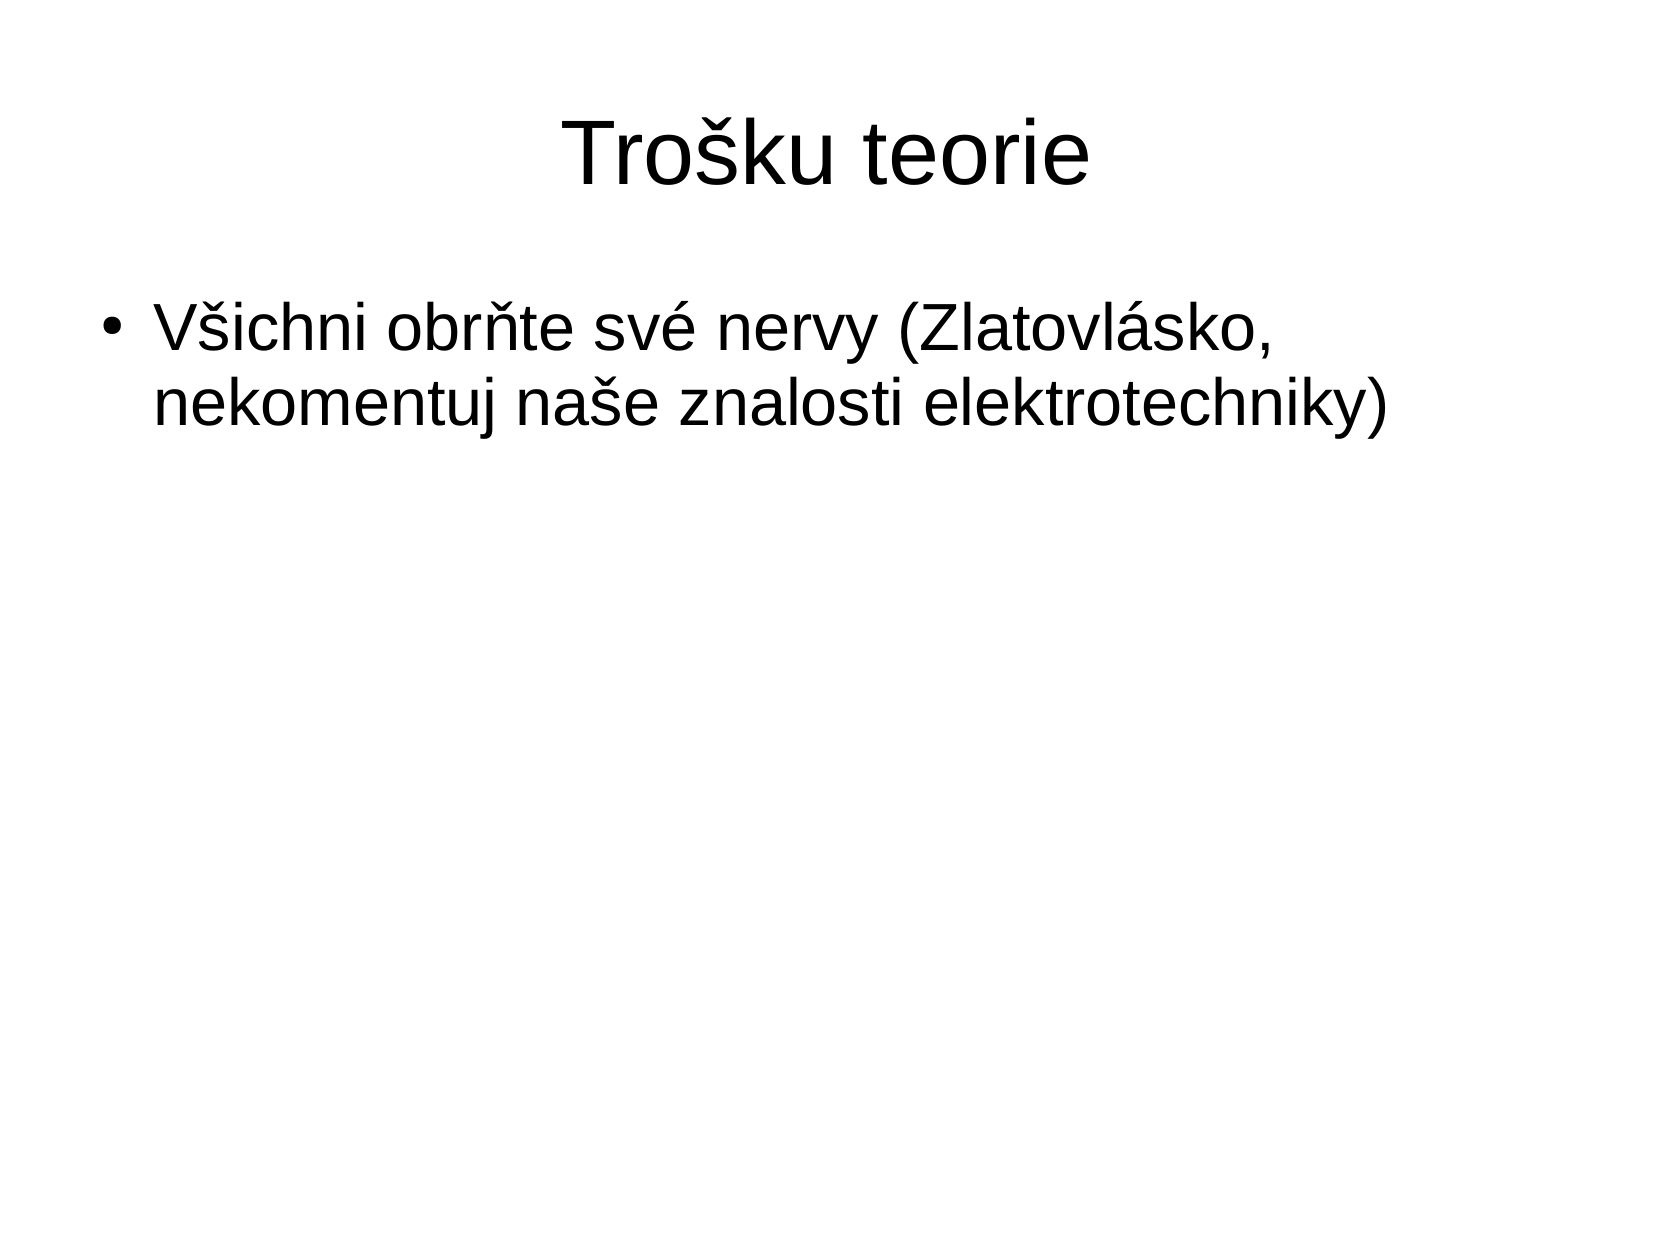

# Trošku teorie
Všichni obrňte své nervy (Zlatovlásko, nekomentuj naše znalosti elektrotechniky)